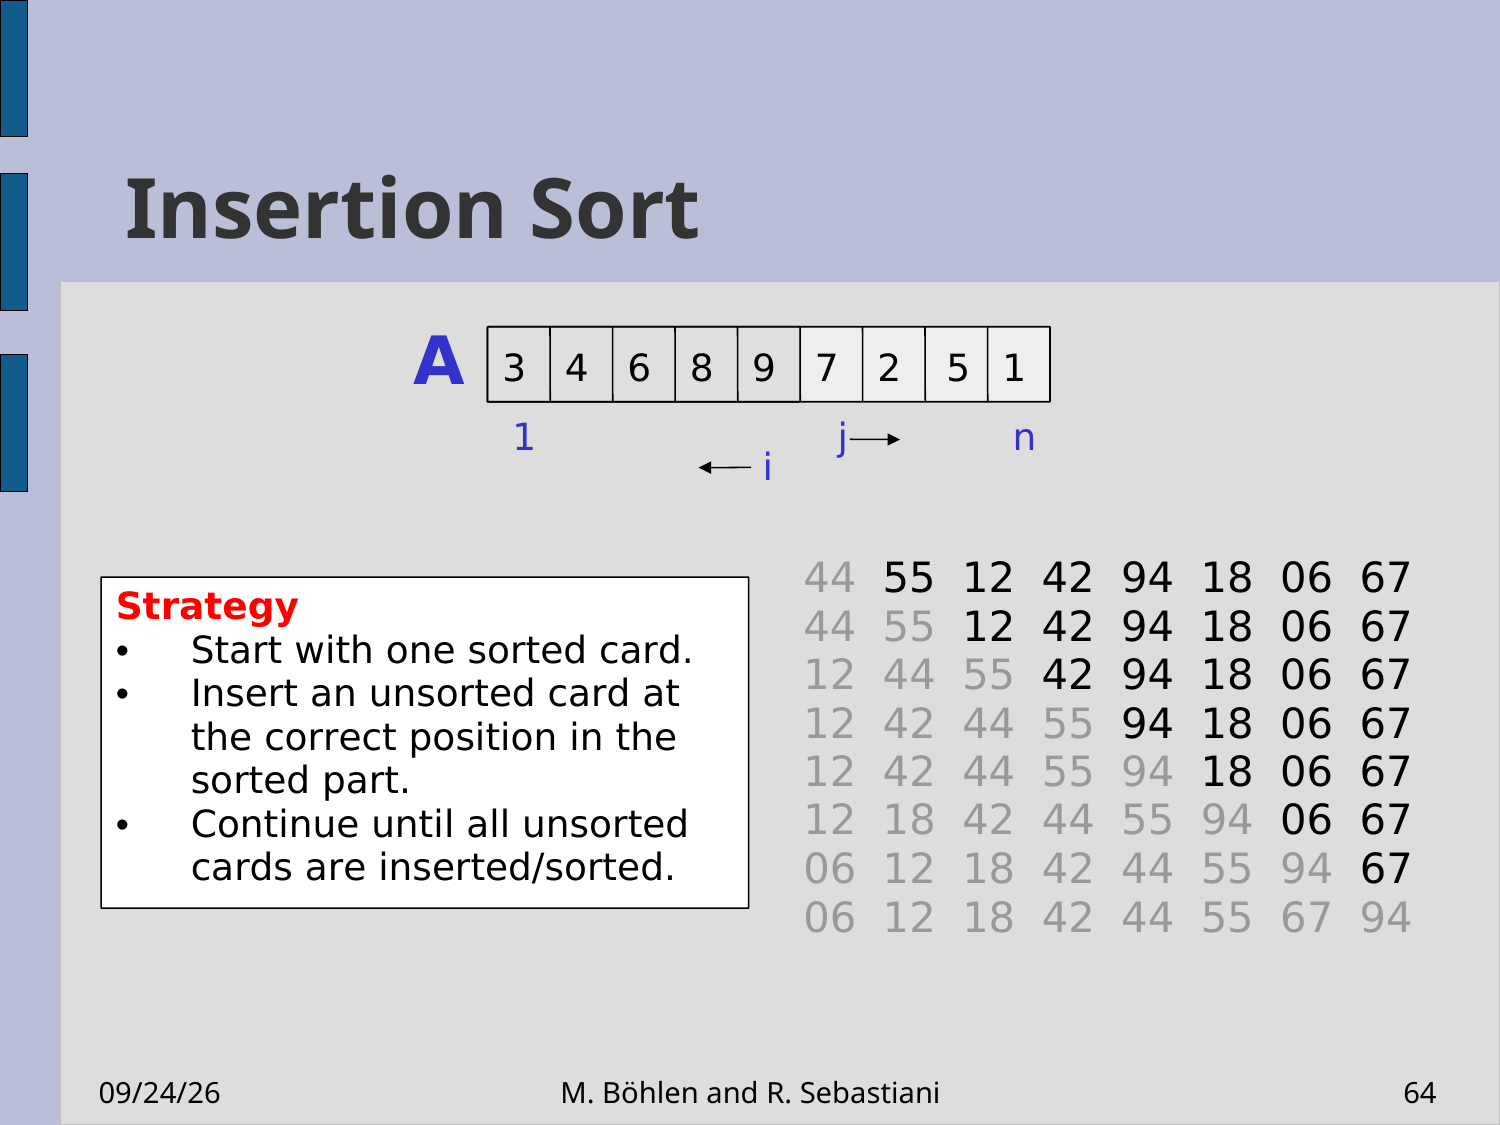

# Insertion Sort
A
3
4
6
8
9
7
2
5
1
1
j
n
i
44 55 12 42 94 18 06 67
44 55 12 42 94 18 06 67
12 44 55 42 94 18 06 67
12 42 44 55 94 18 06 67
12 42 44 55 94 18 06 67
12 18 42 44 55 94 06 67
06 12 18 42 44 55 94 67
06 12 18 42 44 55 67 94
Strategy
Start with one sorted card.
Insert an unsorted card at the correct position in the sorted part.
Continue until all unsorted cards are inserted/sorted.
M. Böhlen and R. Sebastiani
64